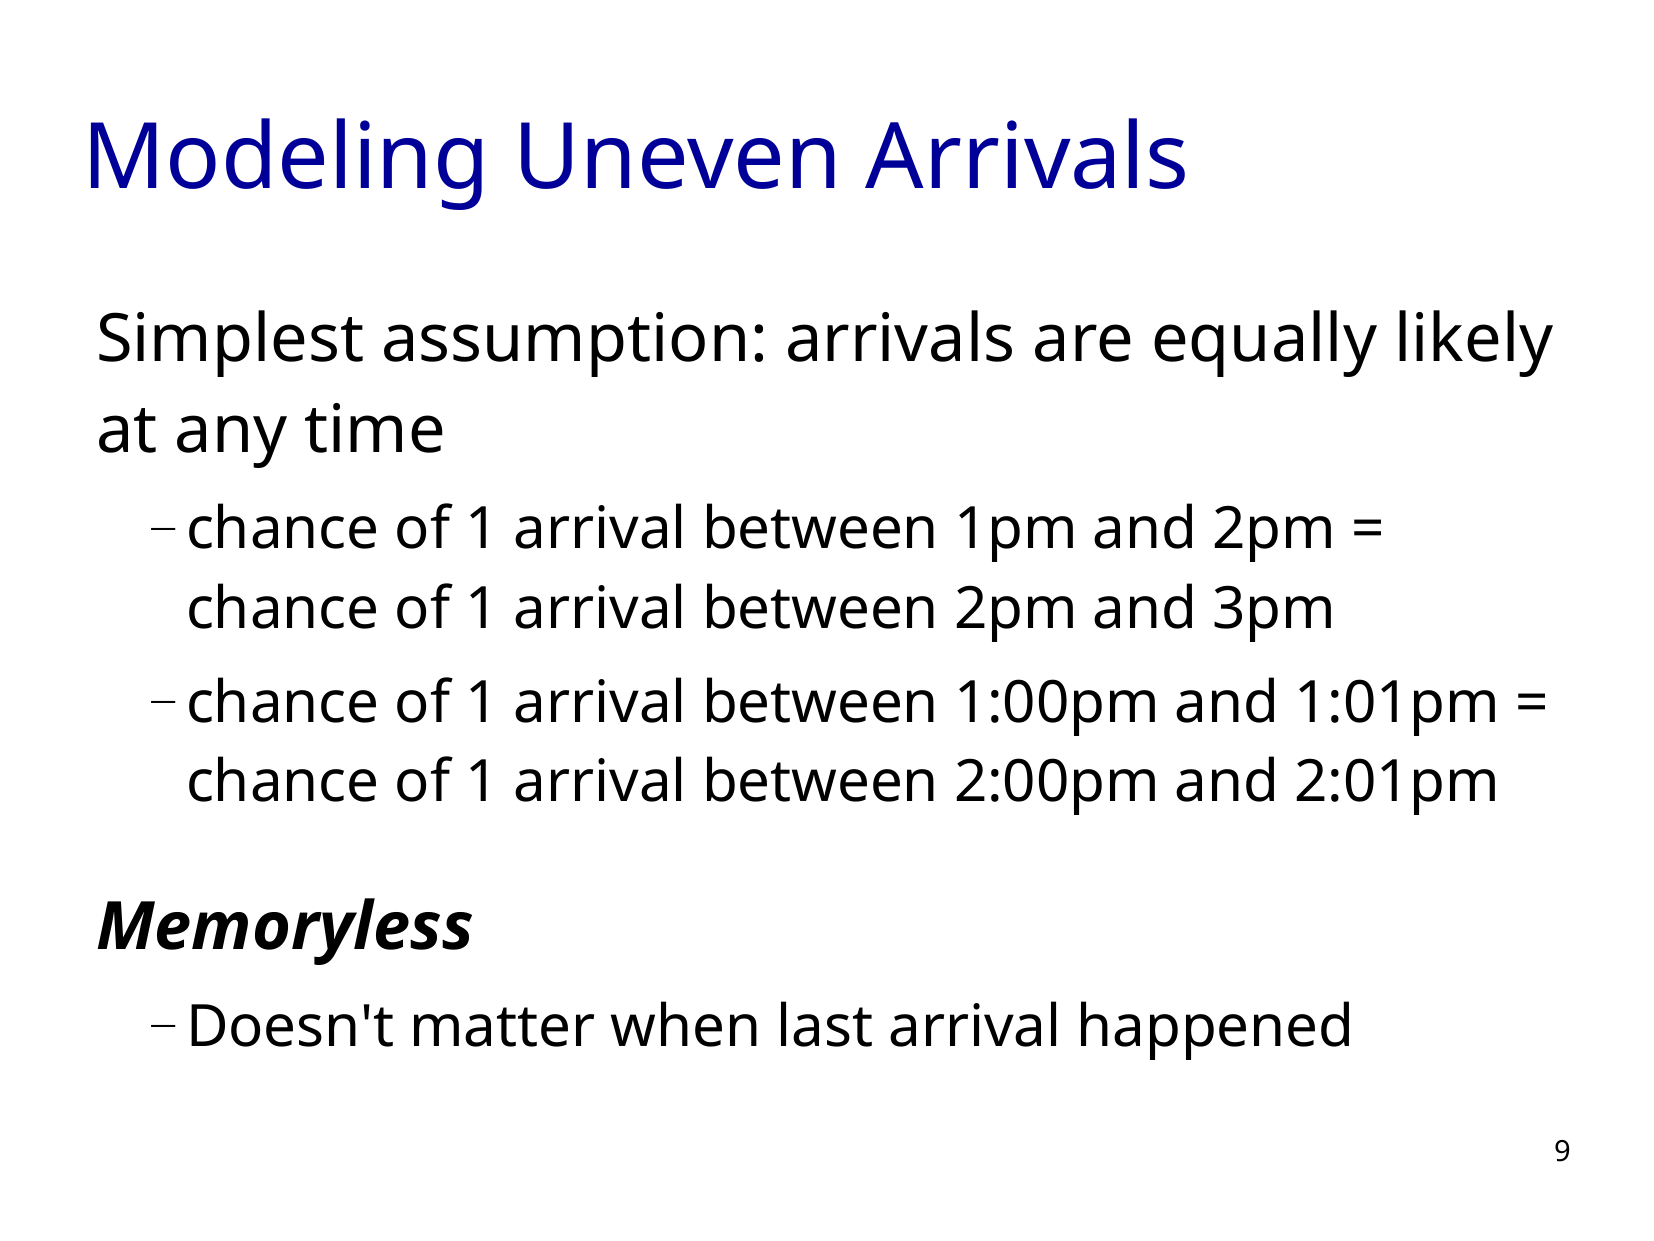

# Modeling Uneven Arrivals
Simplest assumption: arrivals are equally likely at any time
chance of 1 arrival between 1pm and 2pm =
chance of 1 arrival between 2pm and 3pm
chance of 1 arrival between 1:00pm and 1:01pm =
chance of 1 arrival between 2:00pm and 2:01pm
Memoryless
Doesn't matter when last arrival happened
9